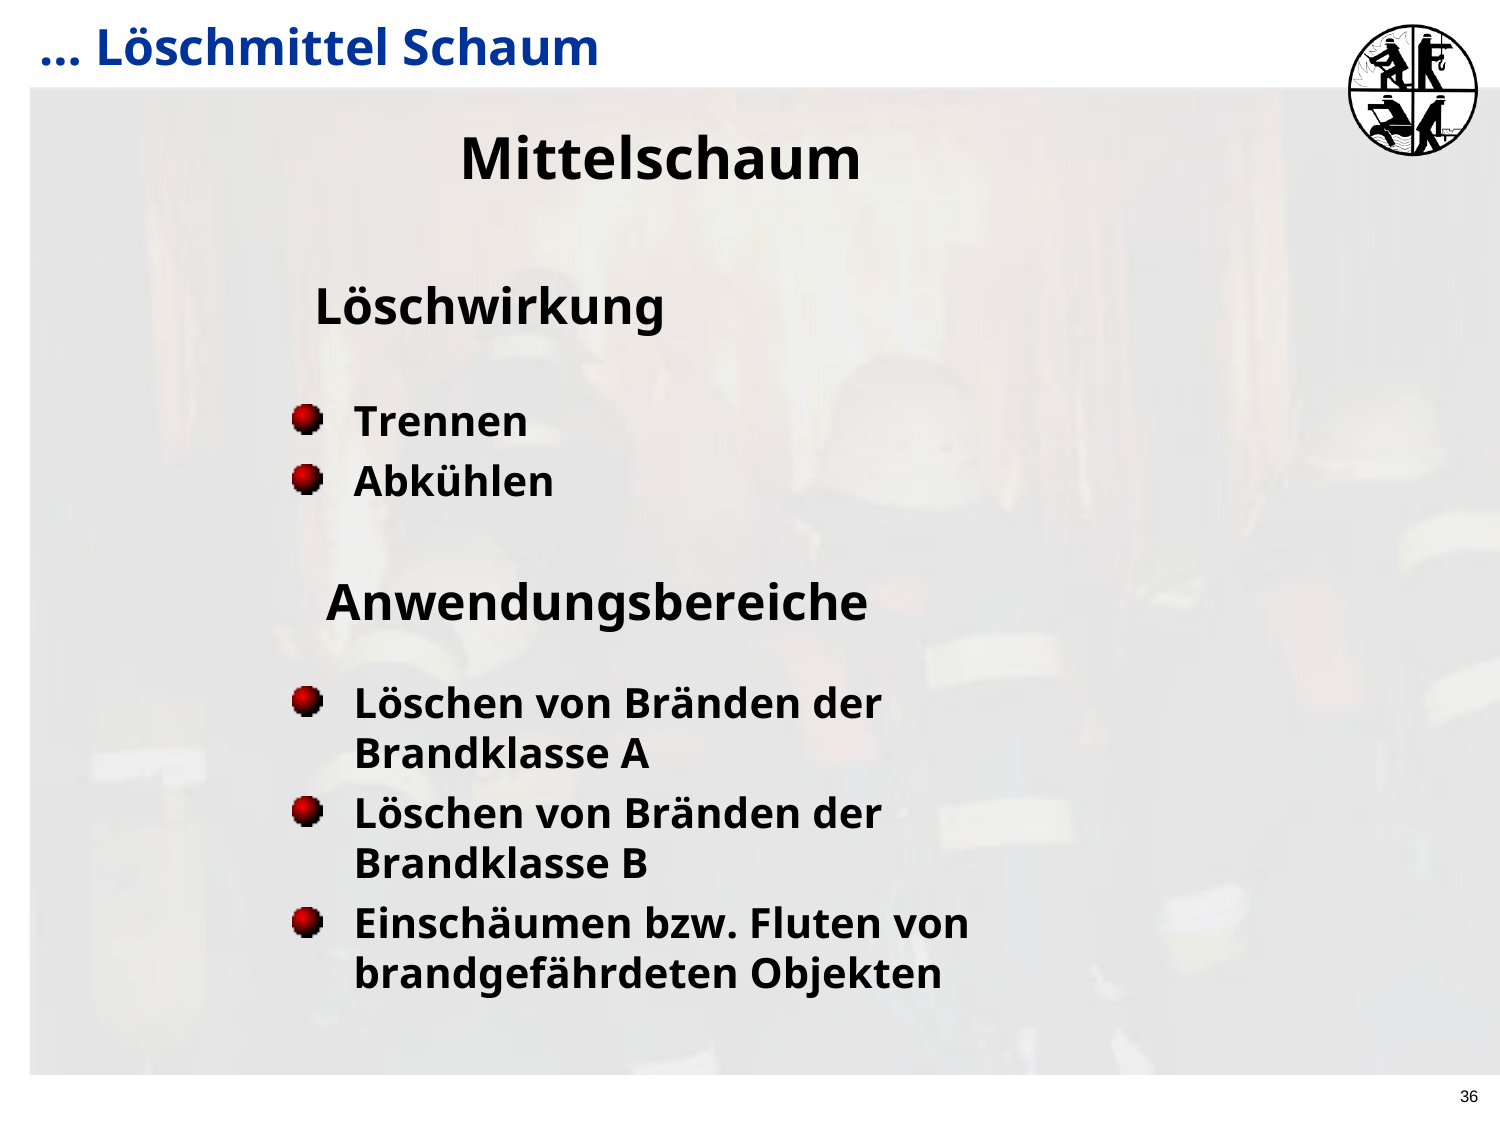

# … Löschmittel Schaum
 Mittelschaum
Löschwirkung
Trennen
Abkühlen
Anwendungsbereiche
Löschen von Bränden der Brandklasse A
Löschen von Bränden der Brandklasse B
Einschäumen bzw. Fluten von brandgefährdeten Objekten